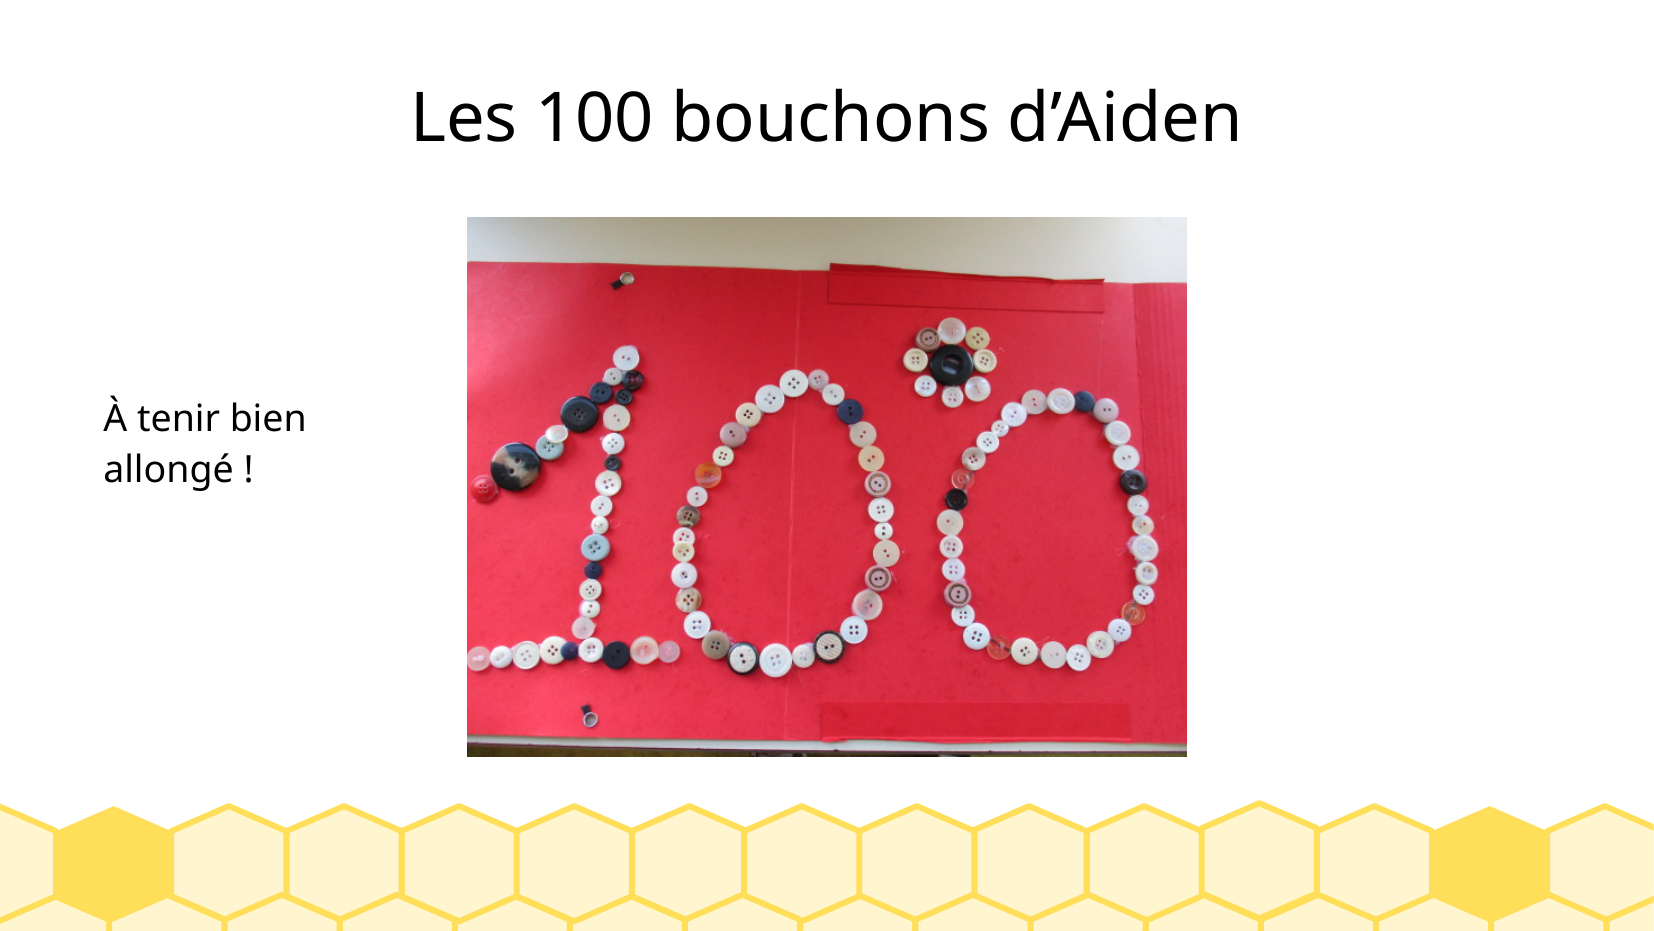

# Les 100 bouchons d’Aiden
À tenir bien allongé !